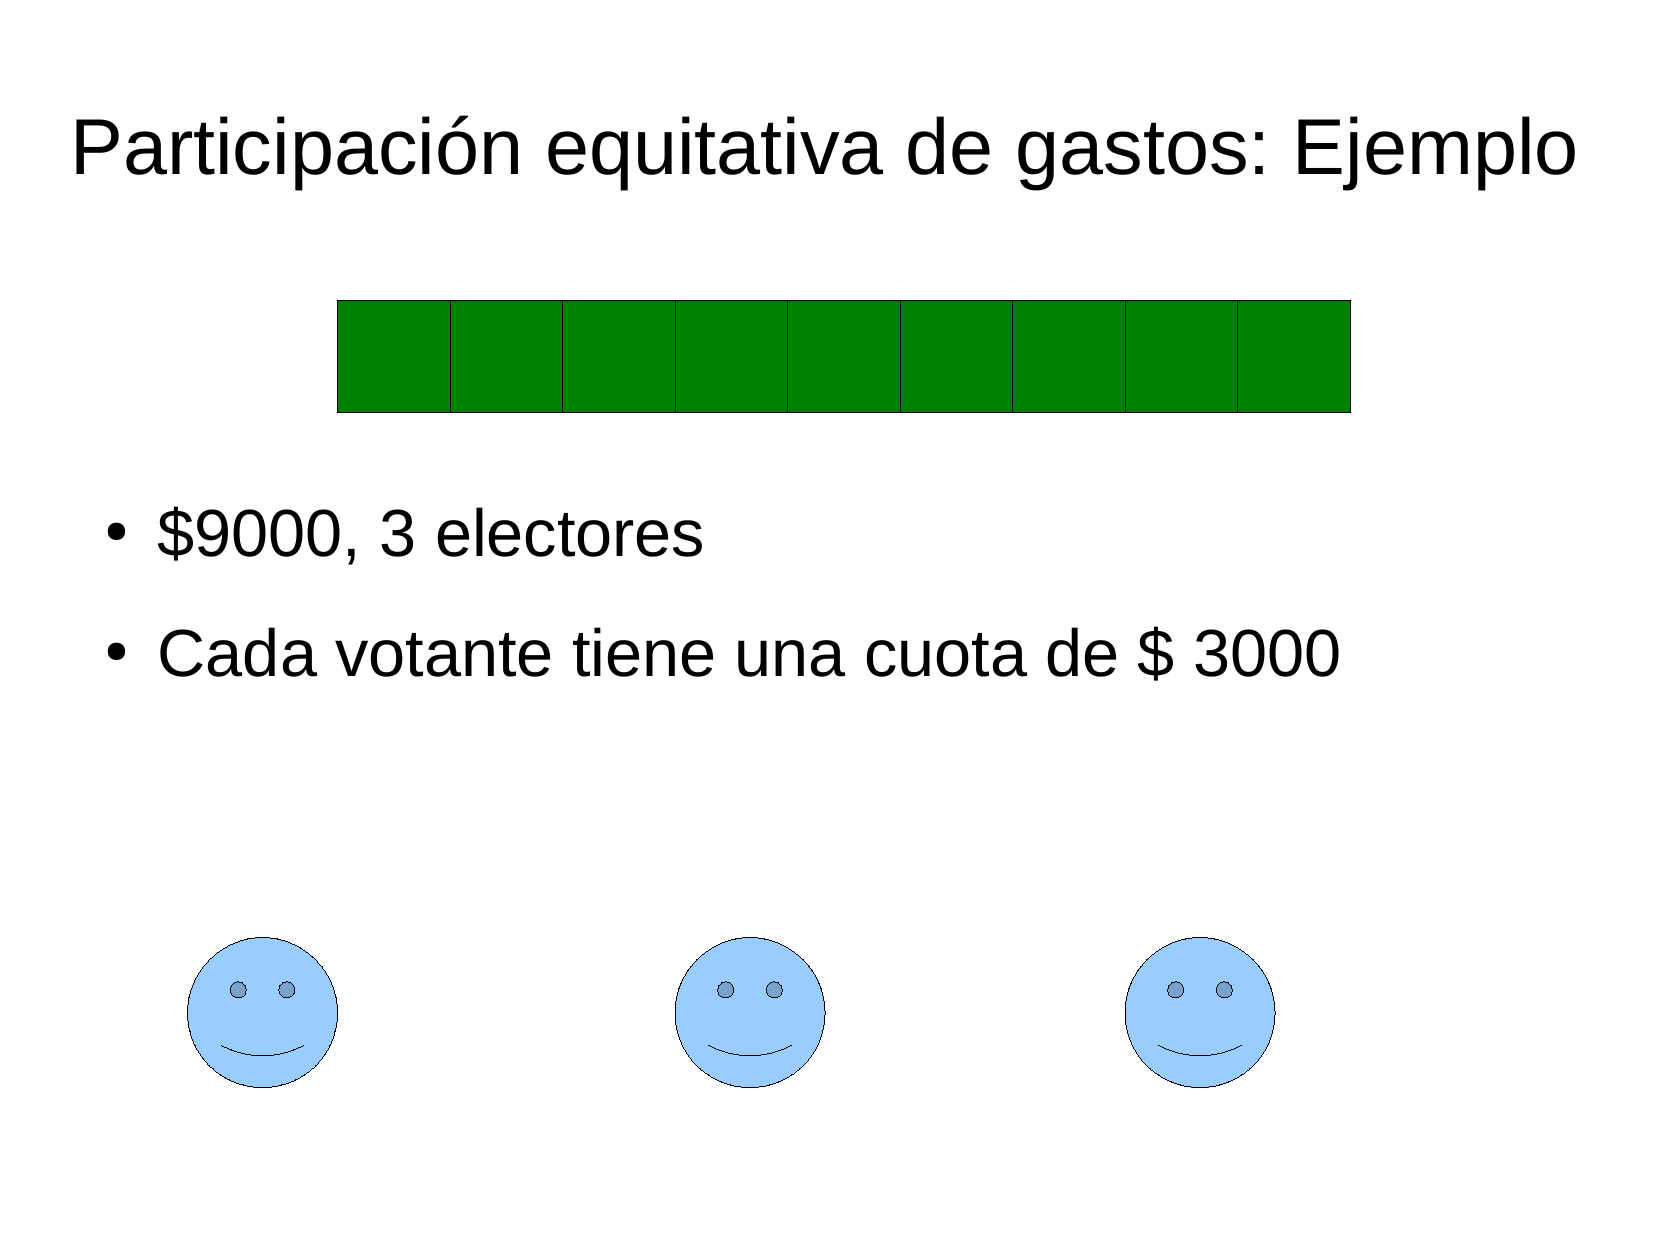

Participación equitativa de gastos: Ejemplo
# $9000, 3 electores
Cada votante tiene una cuota de $ 3000